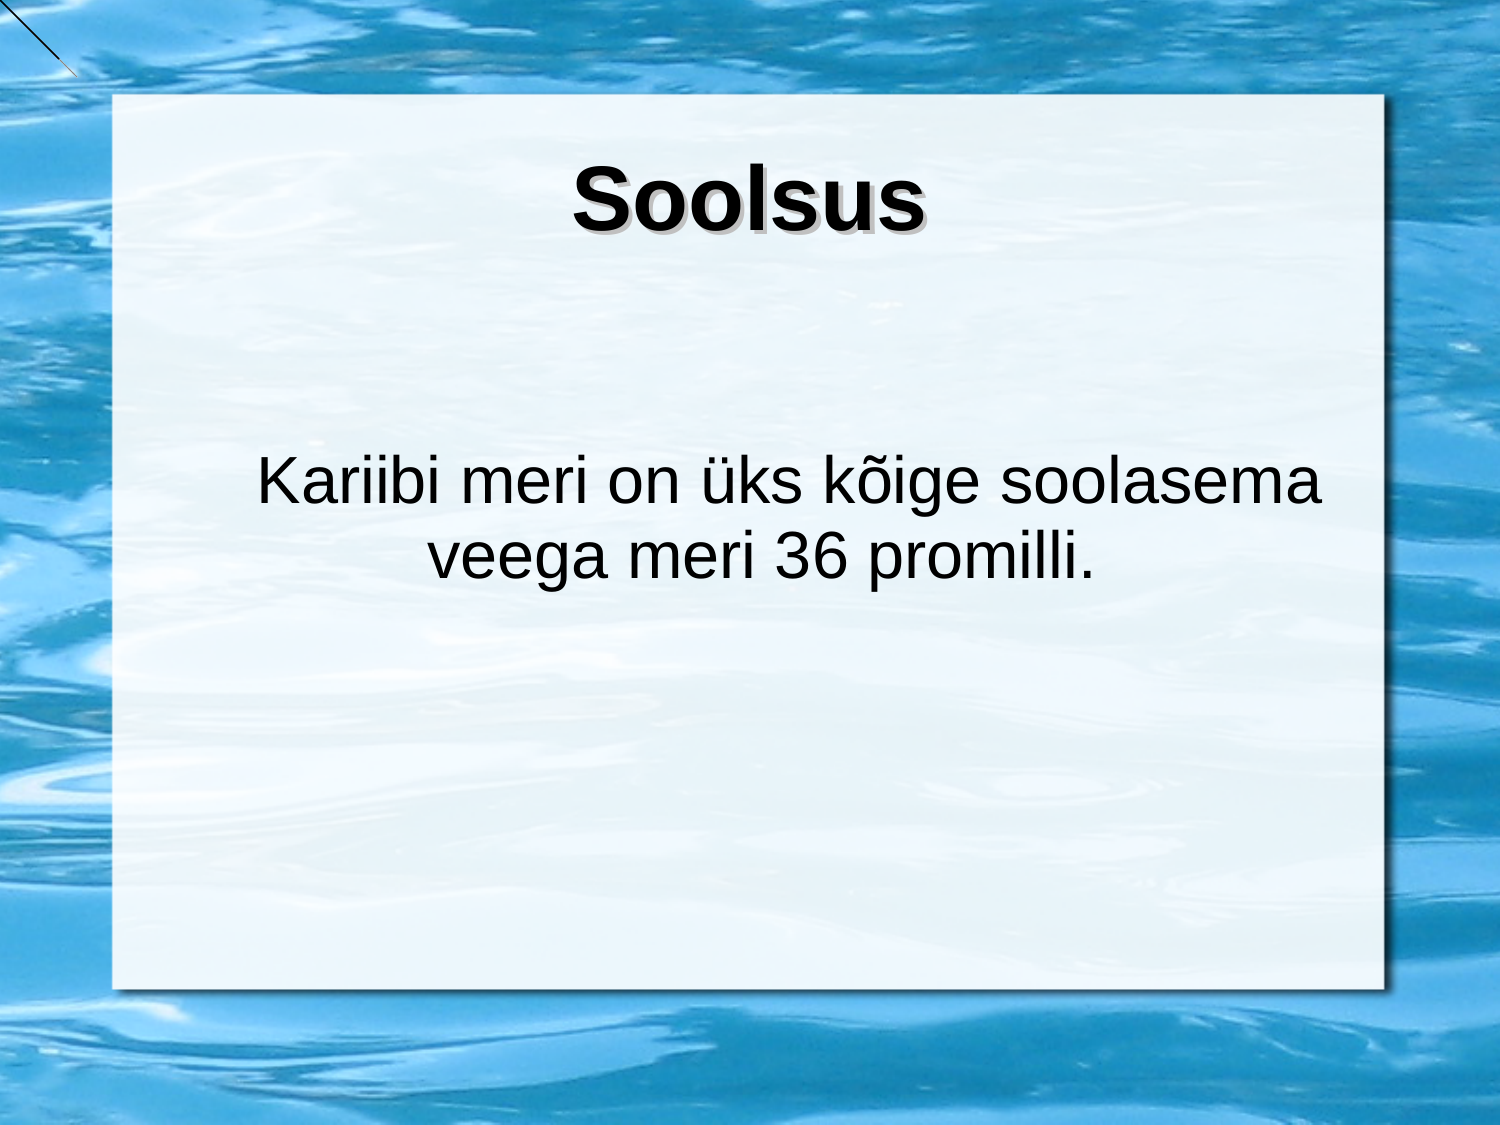

# Soolsus
 Kariibi meri on üks kõige soolasema veega meri 36 promilli.